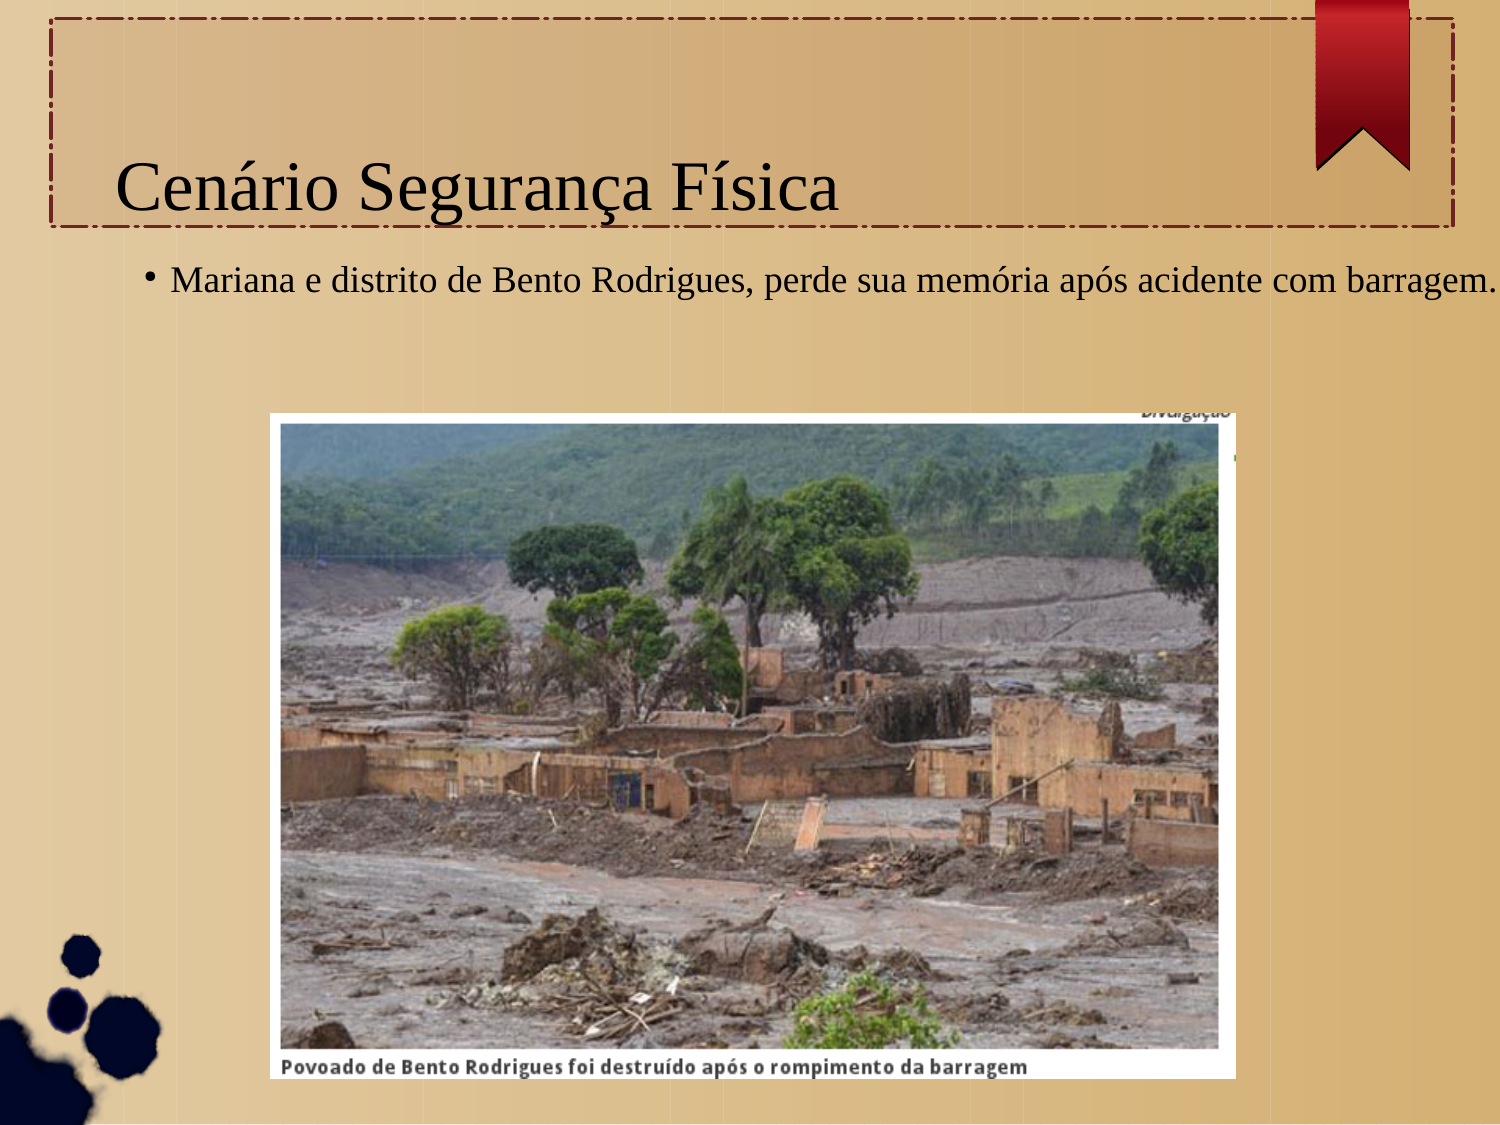

# Cenário Segurança Física
Mariana e distrito de Bento Rodrigues, perde sua memória após acidente com barragem.